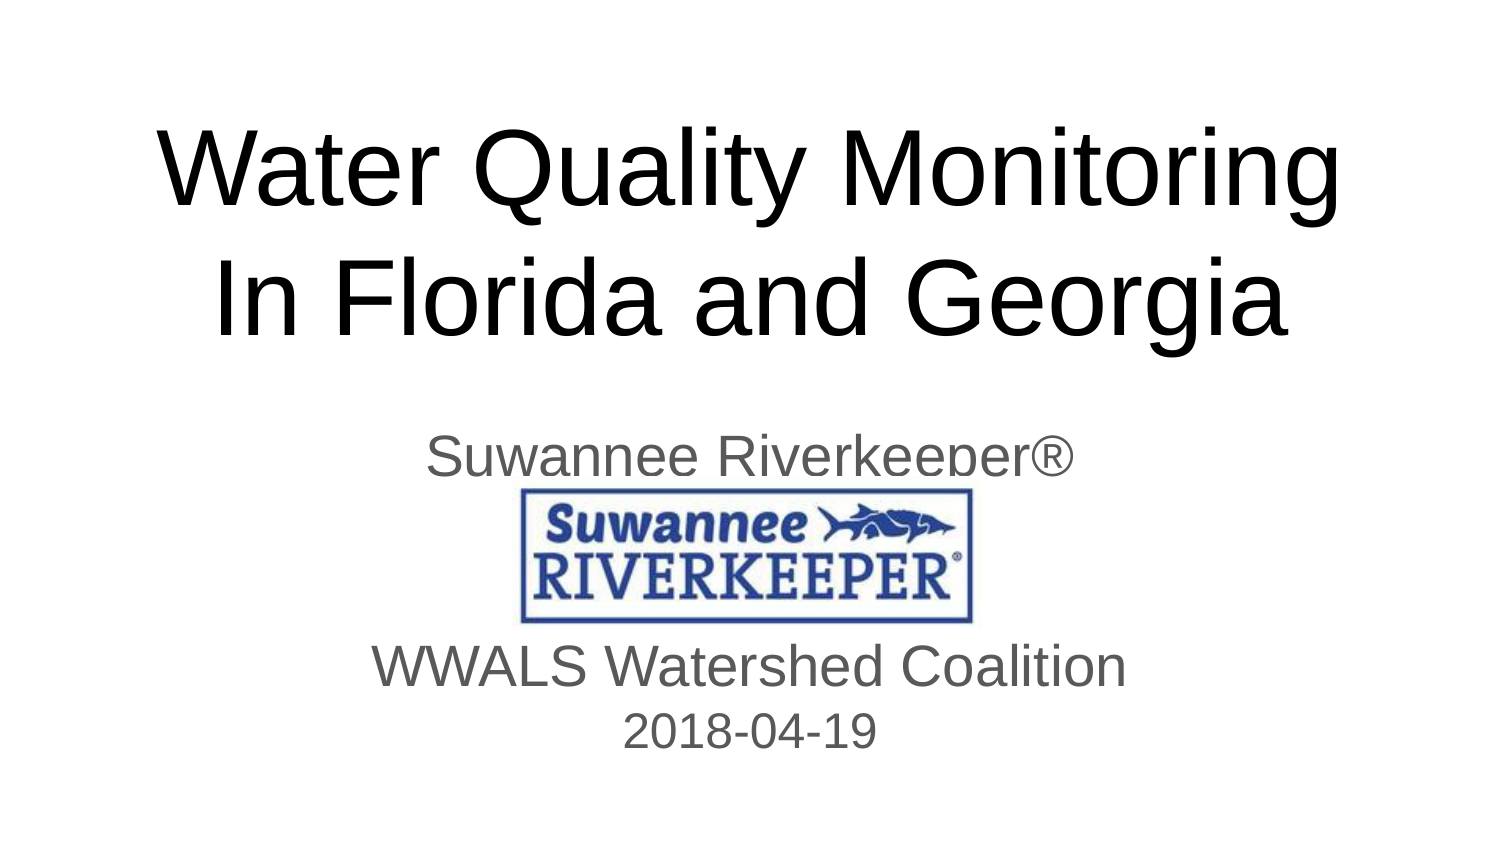

# Water Quality Monitoring In Florida and Georgia
Suwannee Riverkeeper®
WWALS Watershed Coalition
2018-04-19